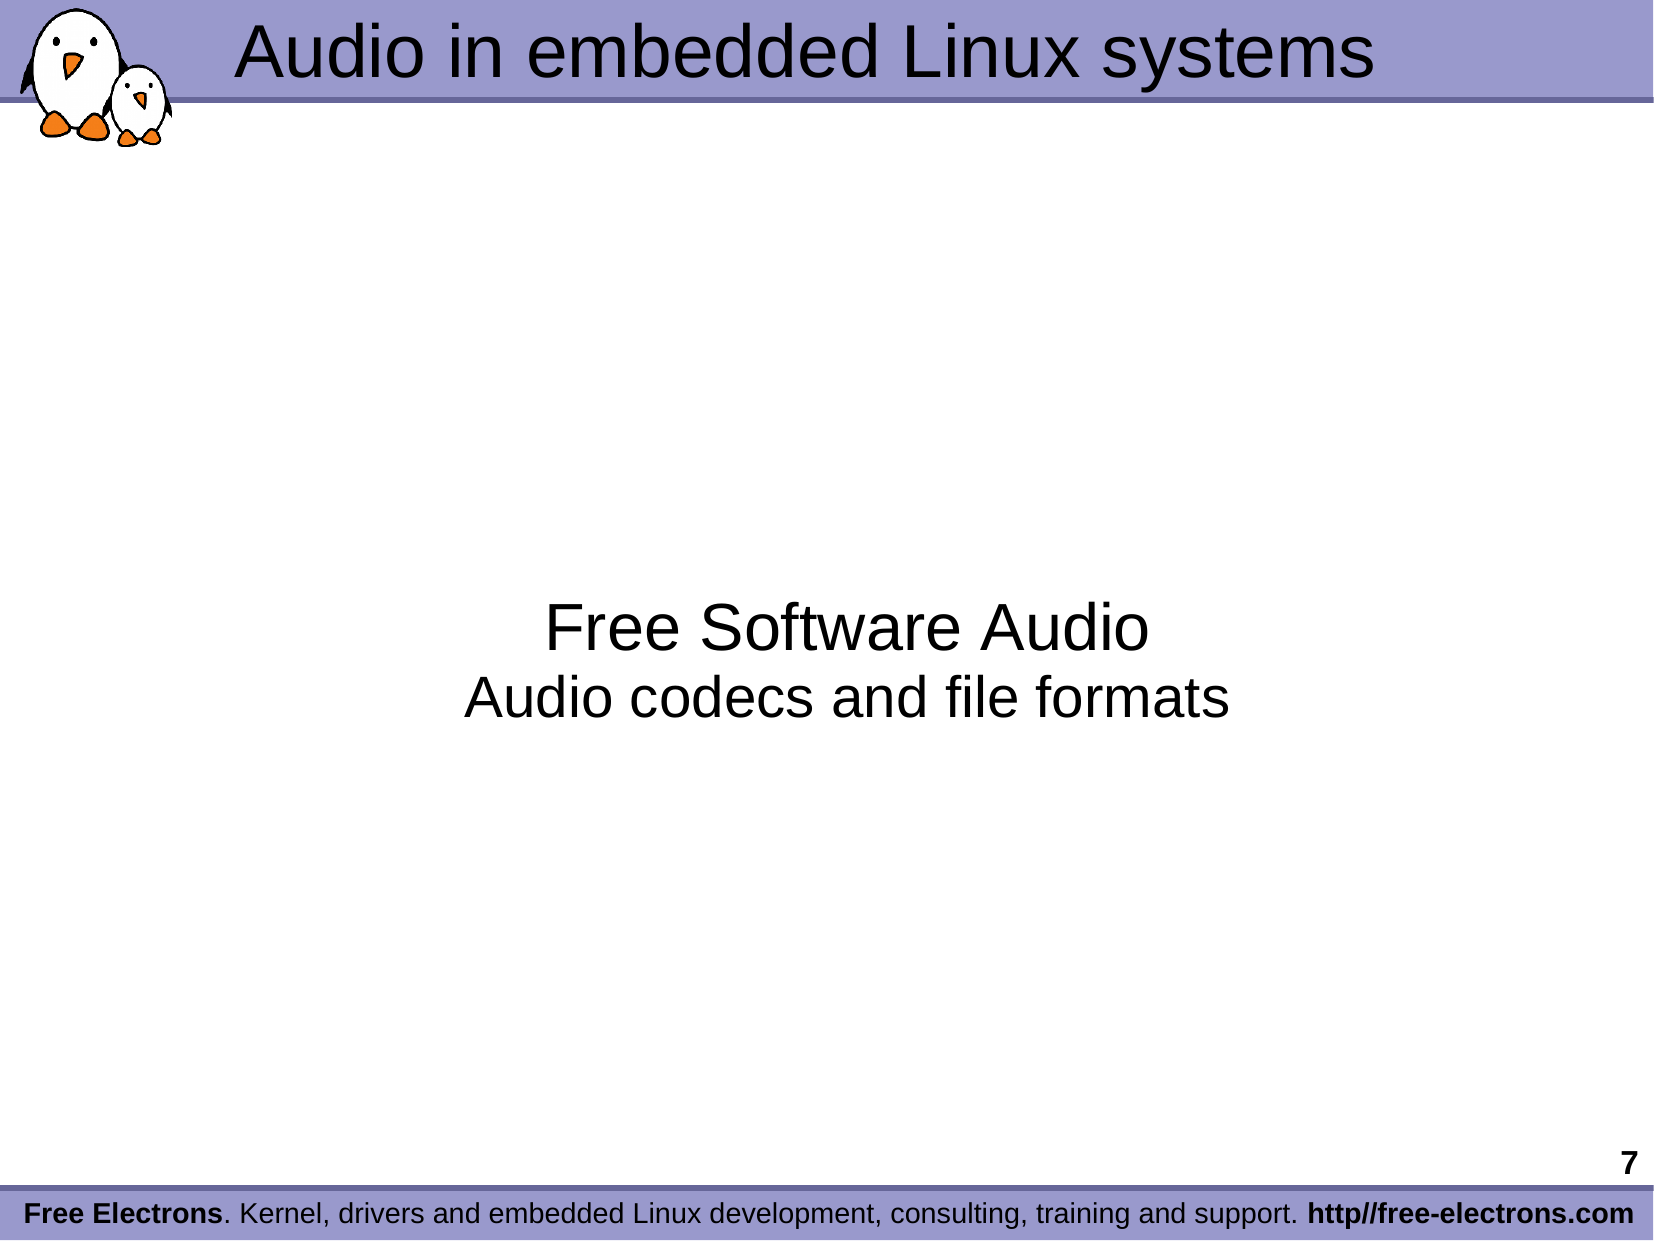

# Audio in embedded Linux systems
Free Software Audio
Audio codecs and file formats